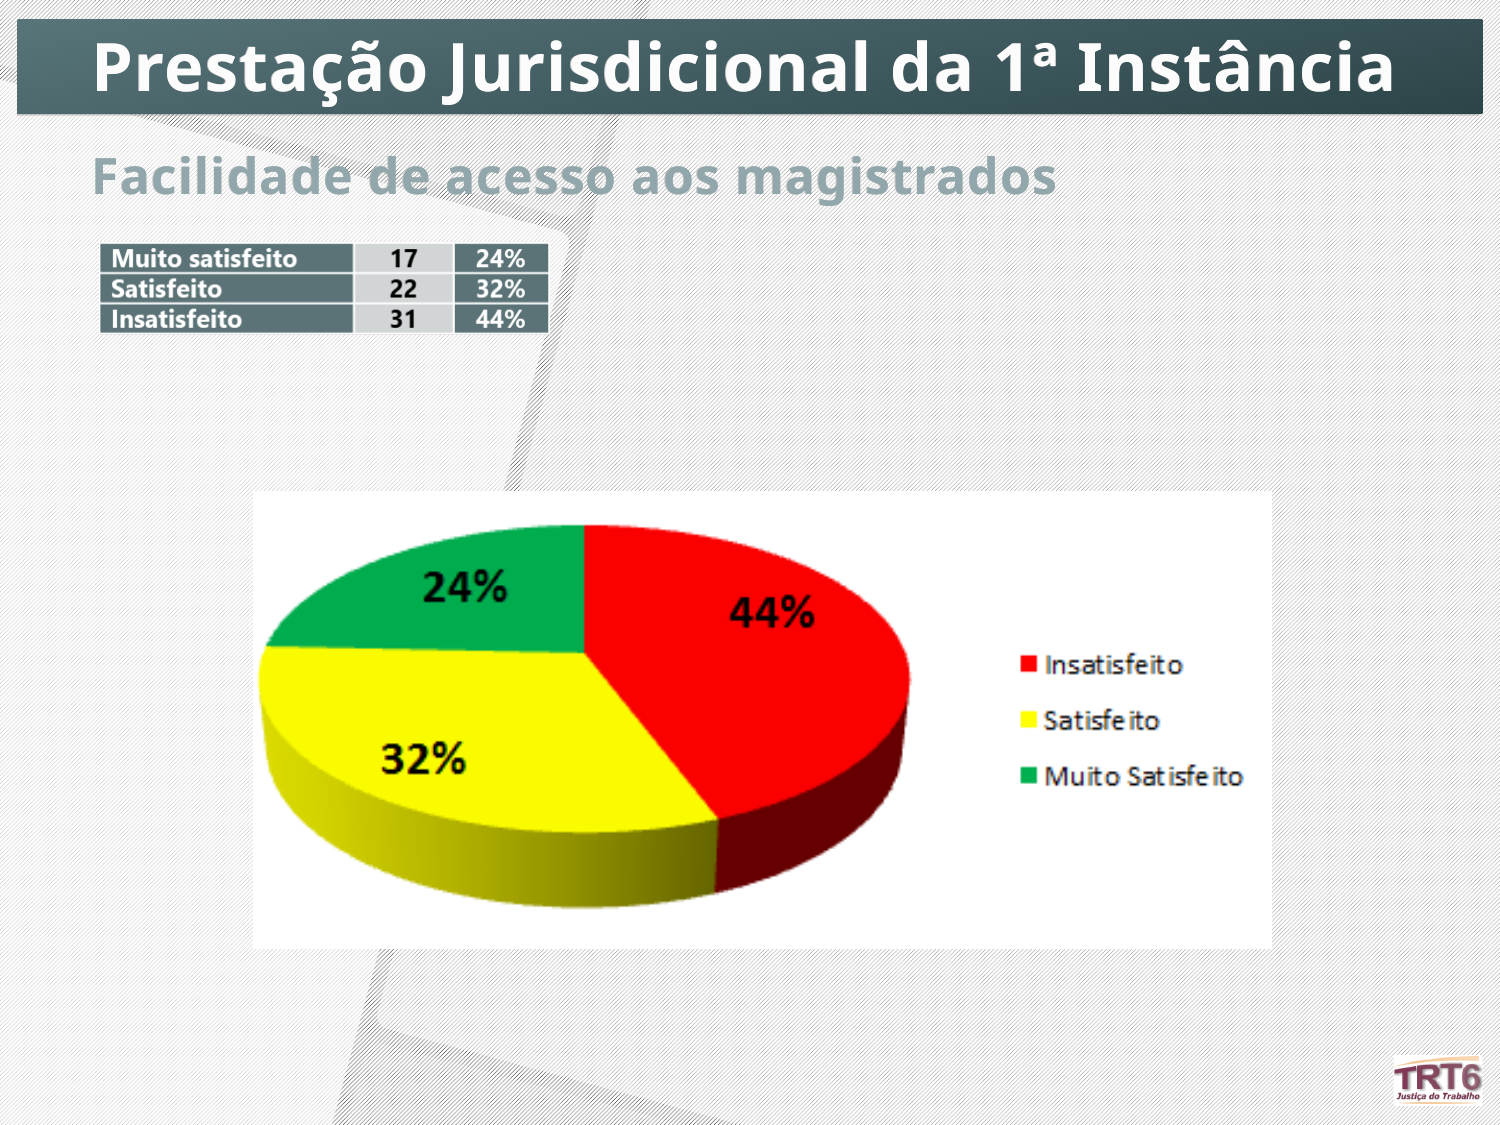

Prestação Jurisdicional da 1ª Instância
Facilidade de acesso aos magistrados